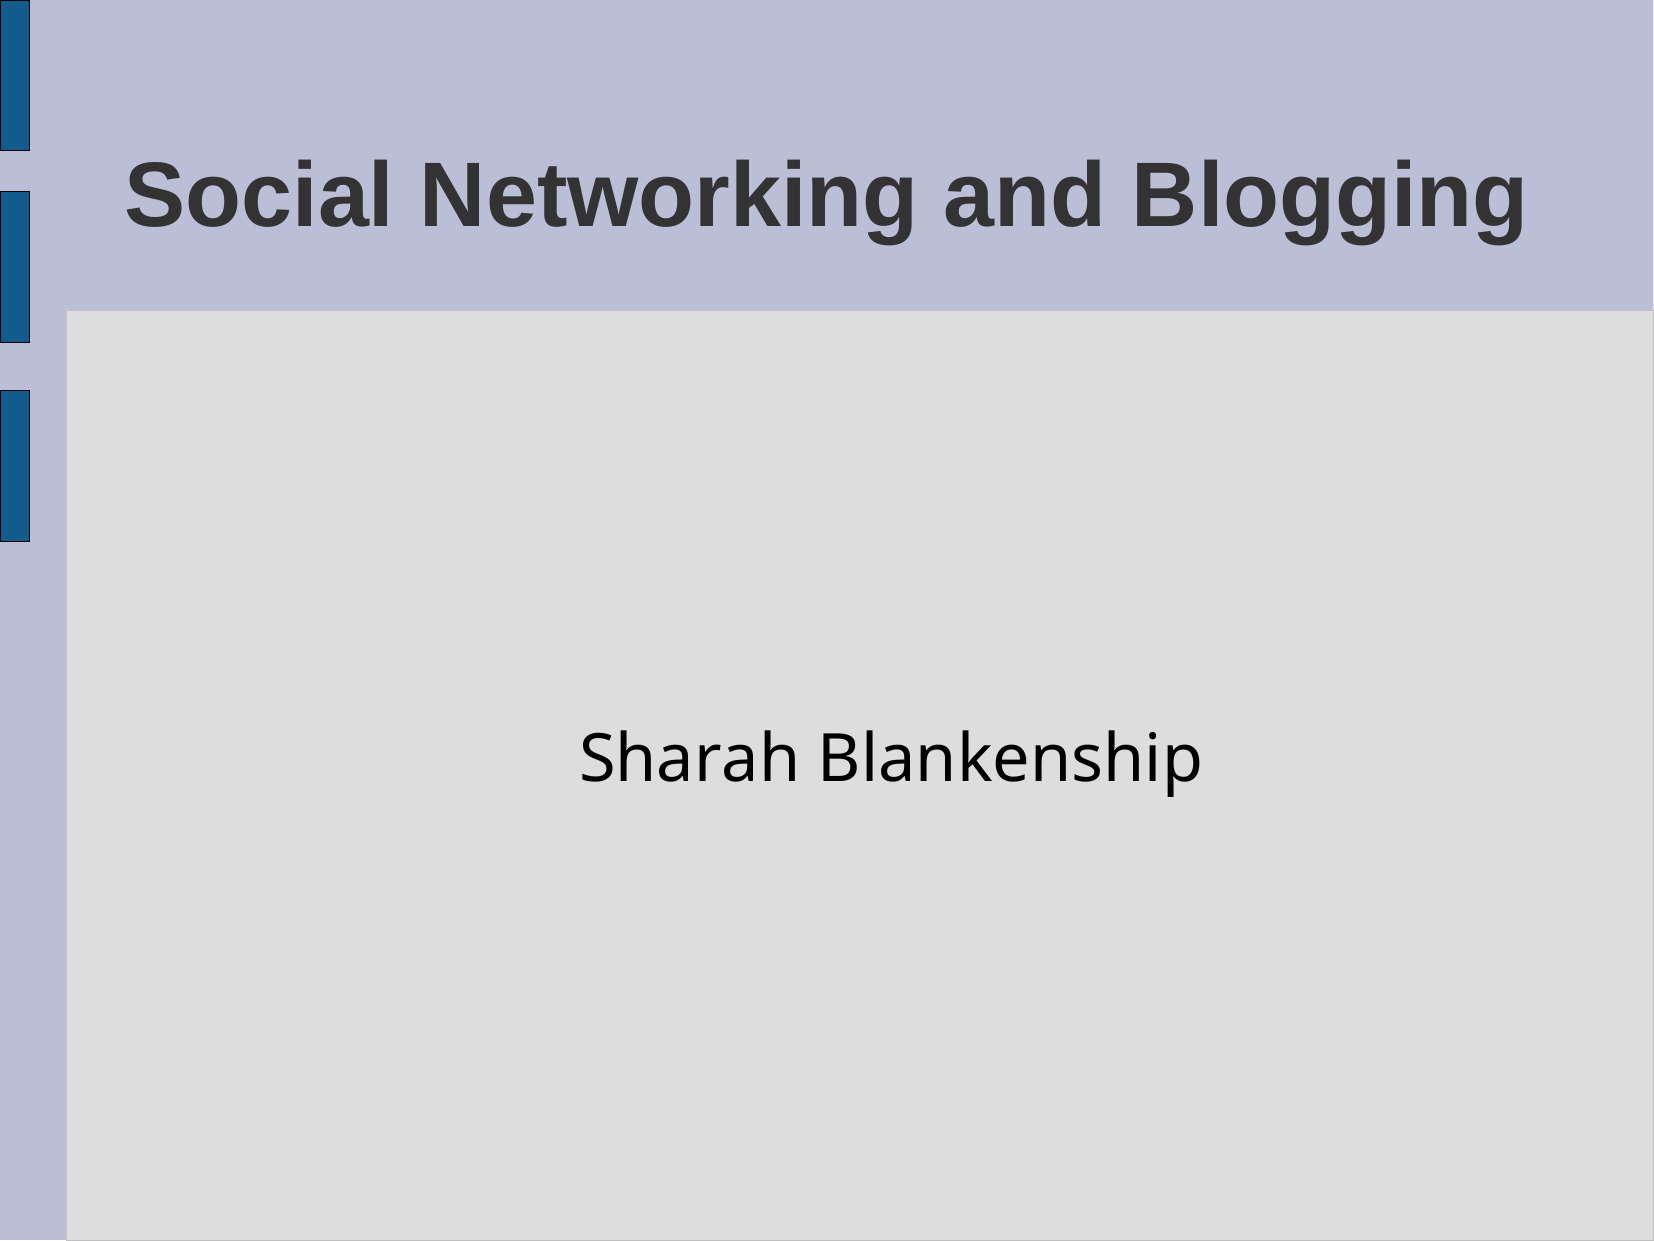

# Social Networking and Blogging
Sharah Blankenship